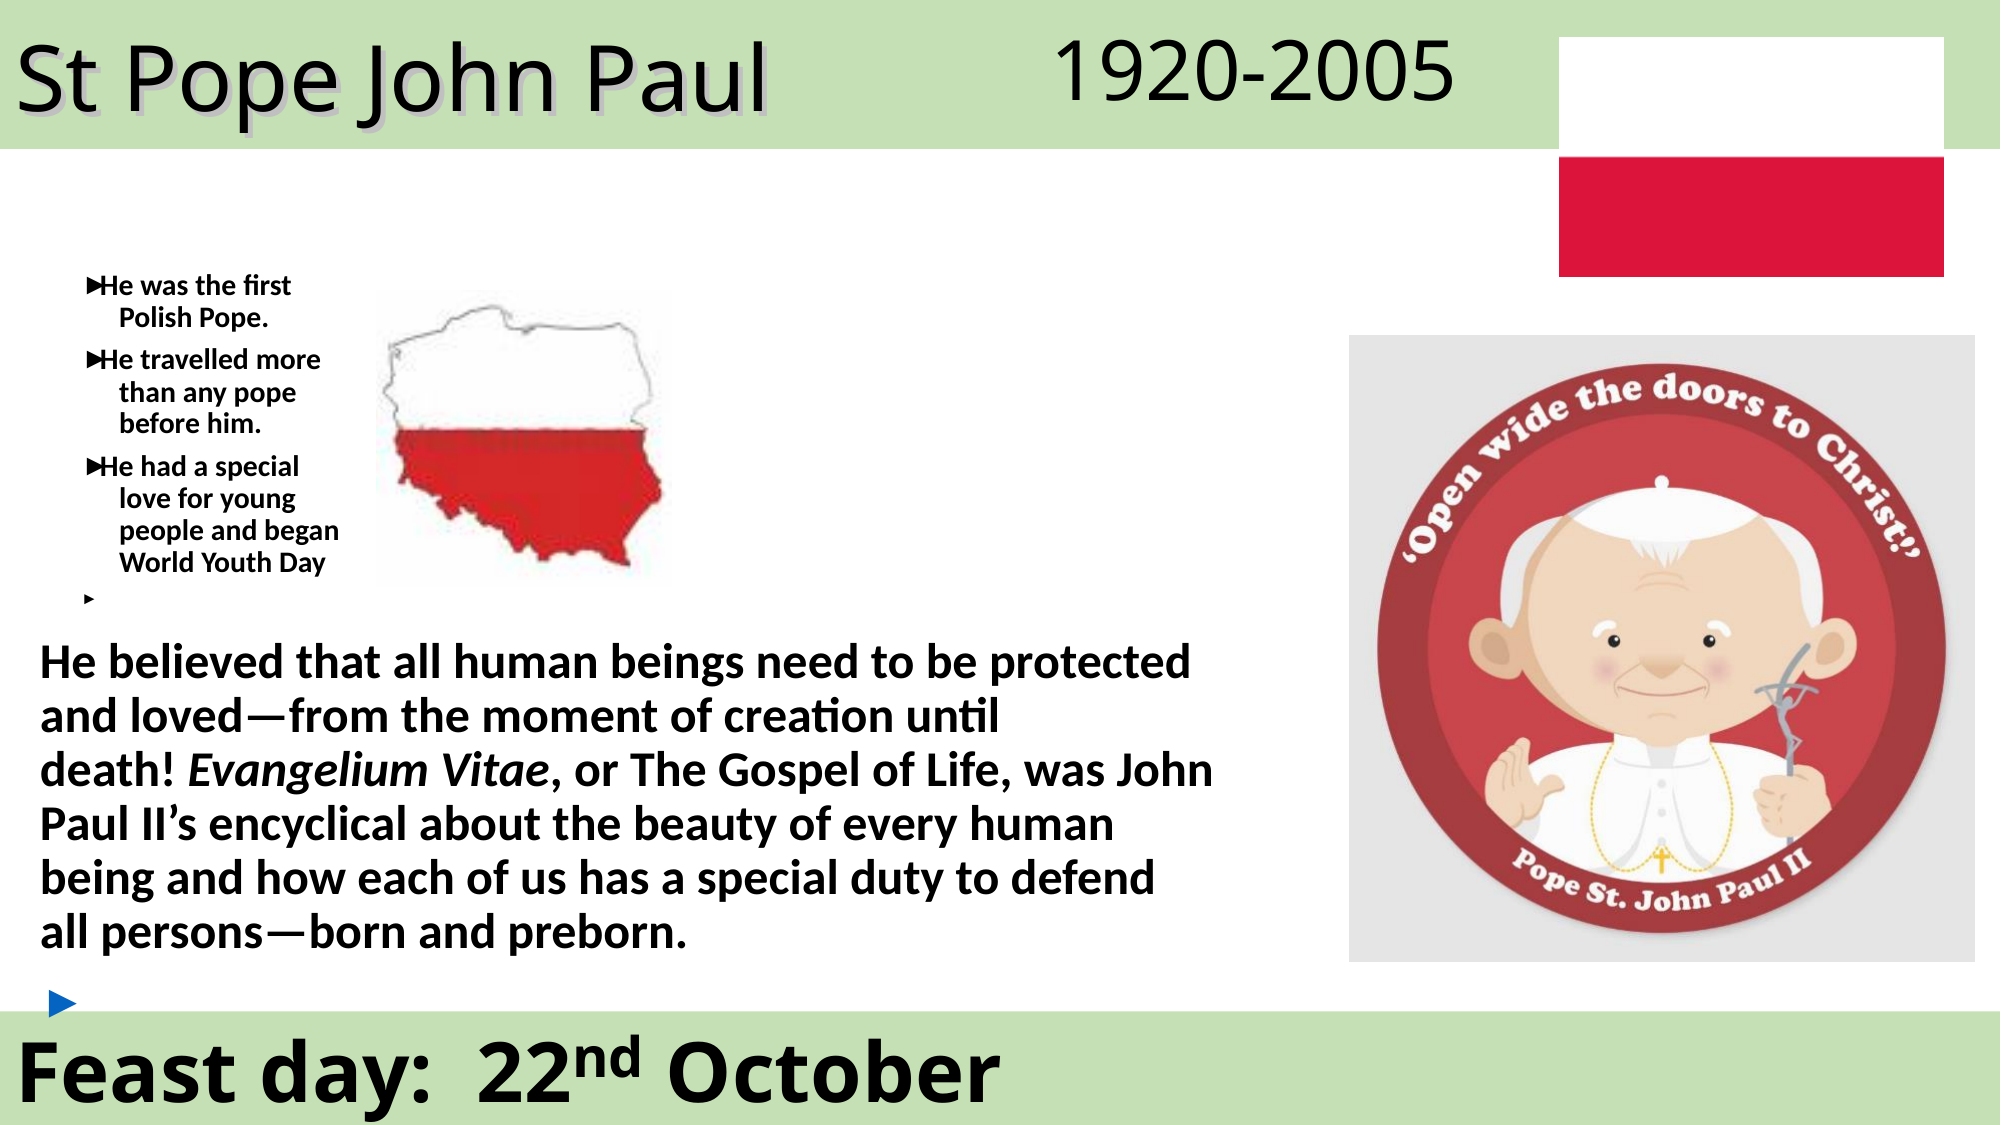

St Pope John Paul
1920-2005
# He was the first Polish Pope.
He travelled more than any pope before him.
He had a special love for young people and began World Youth Day
He believed that all human beings need to be protected and loved—from the moment of creation until death! Evangelium Vitae, or The Gospel of Life, was John Paul II’s encyclical about the beauty of every human being and how each of us has a special duty to defend all persons—born and preborn.
Feast day: 22nd October